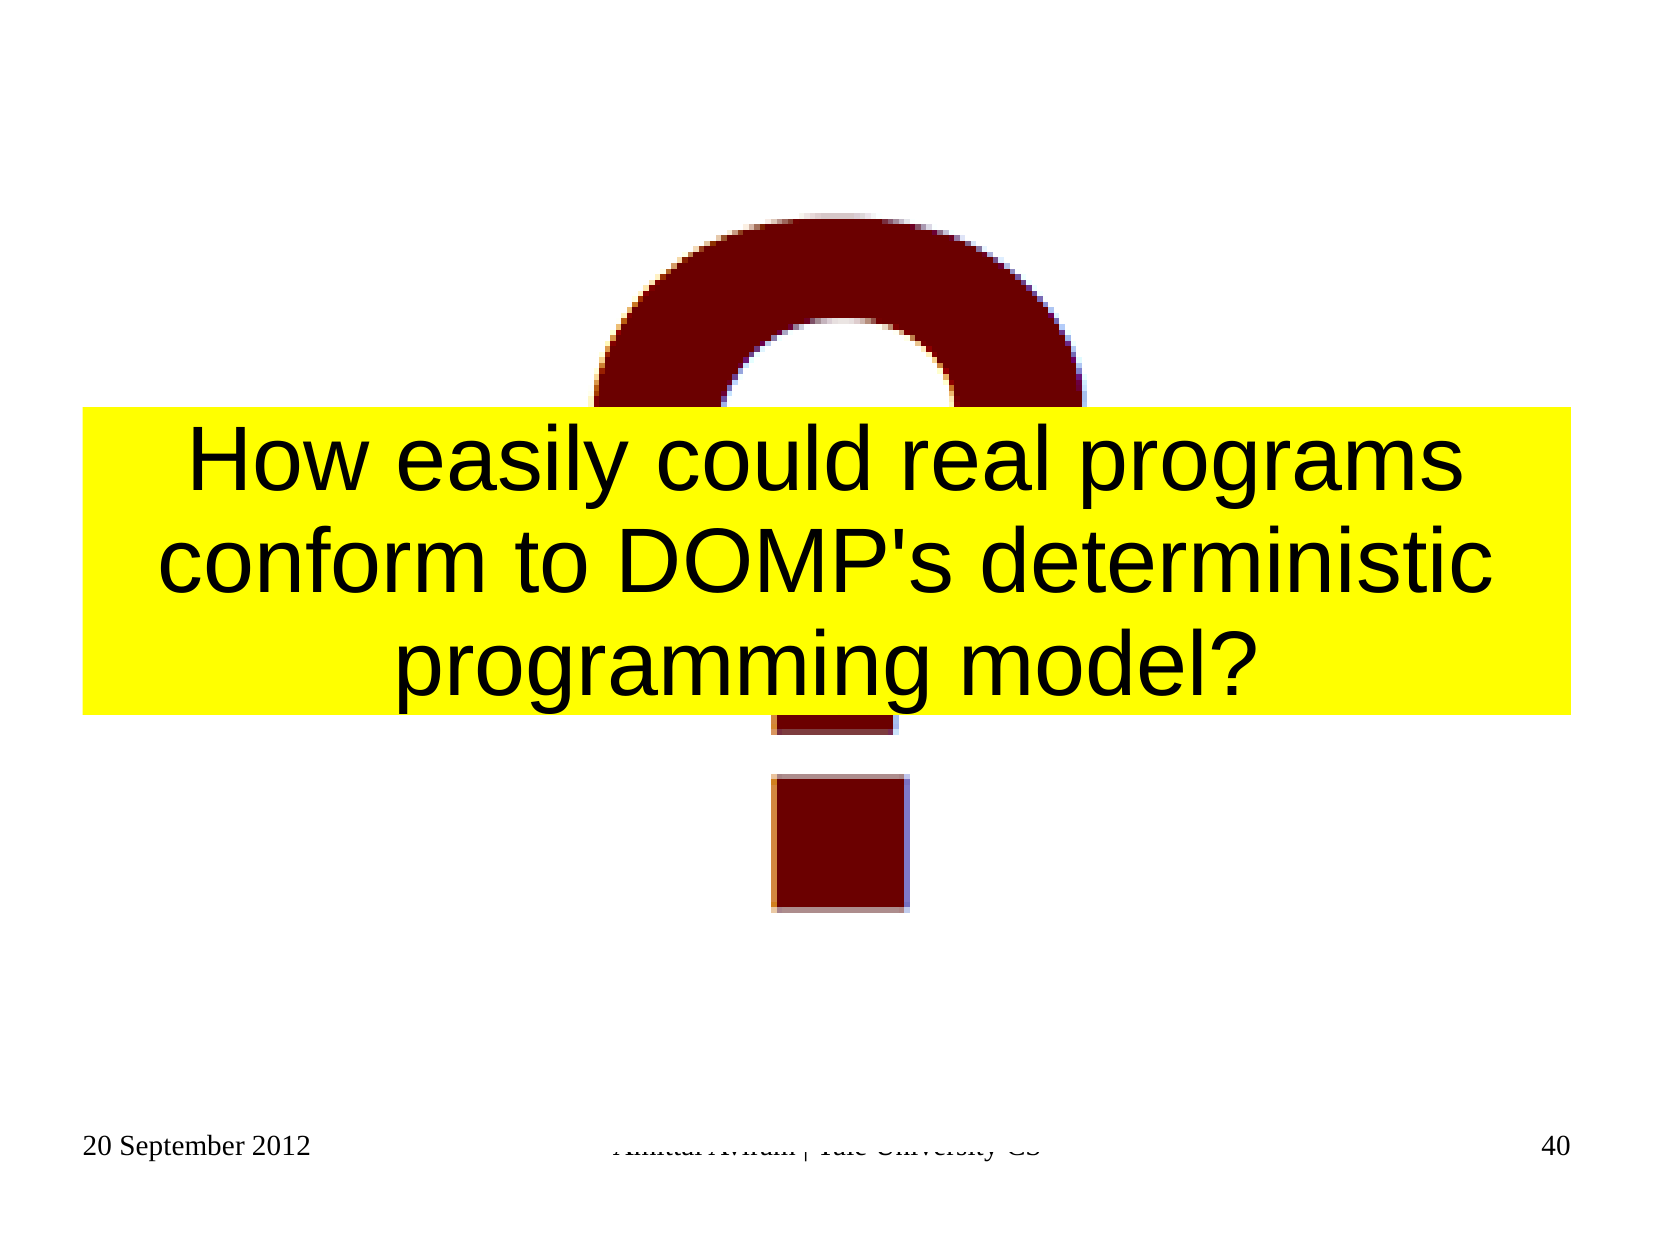

# How easily could real programs conform to DOMP's deterministic programming model?
40